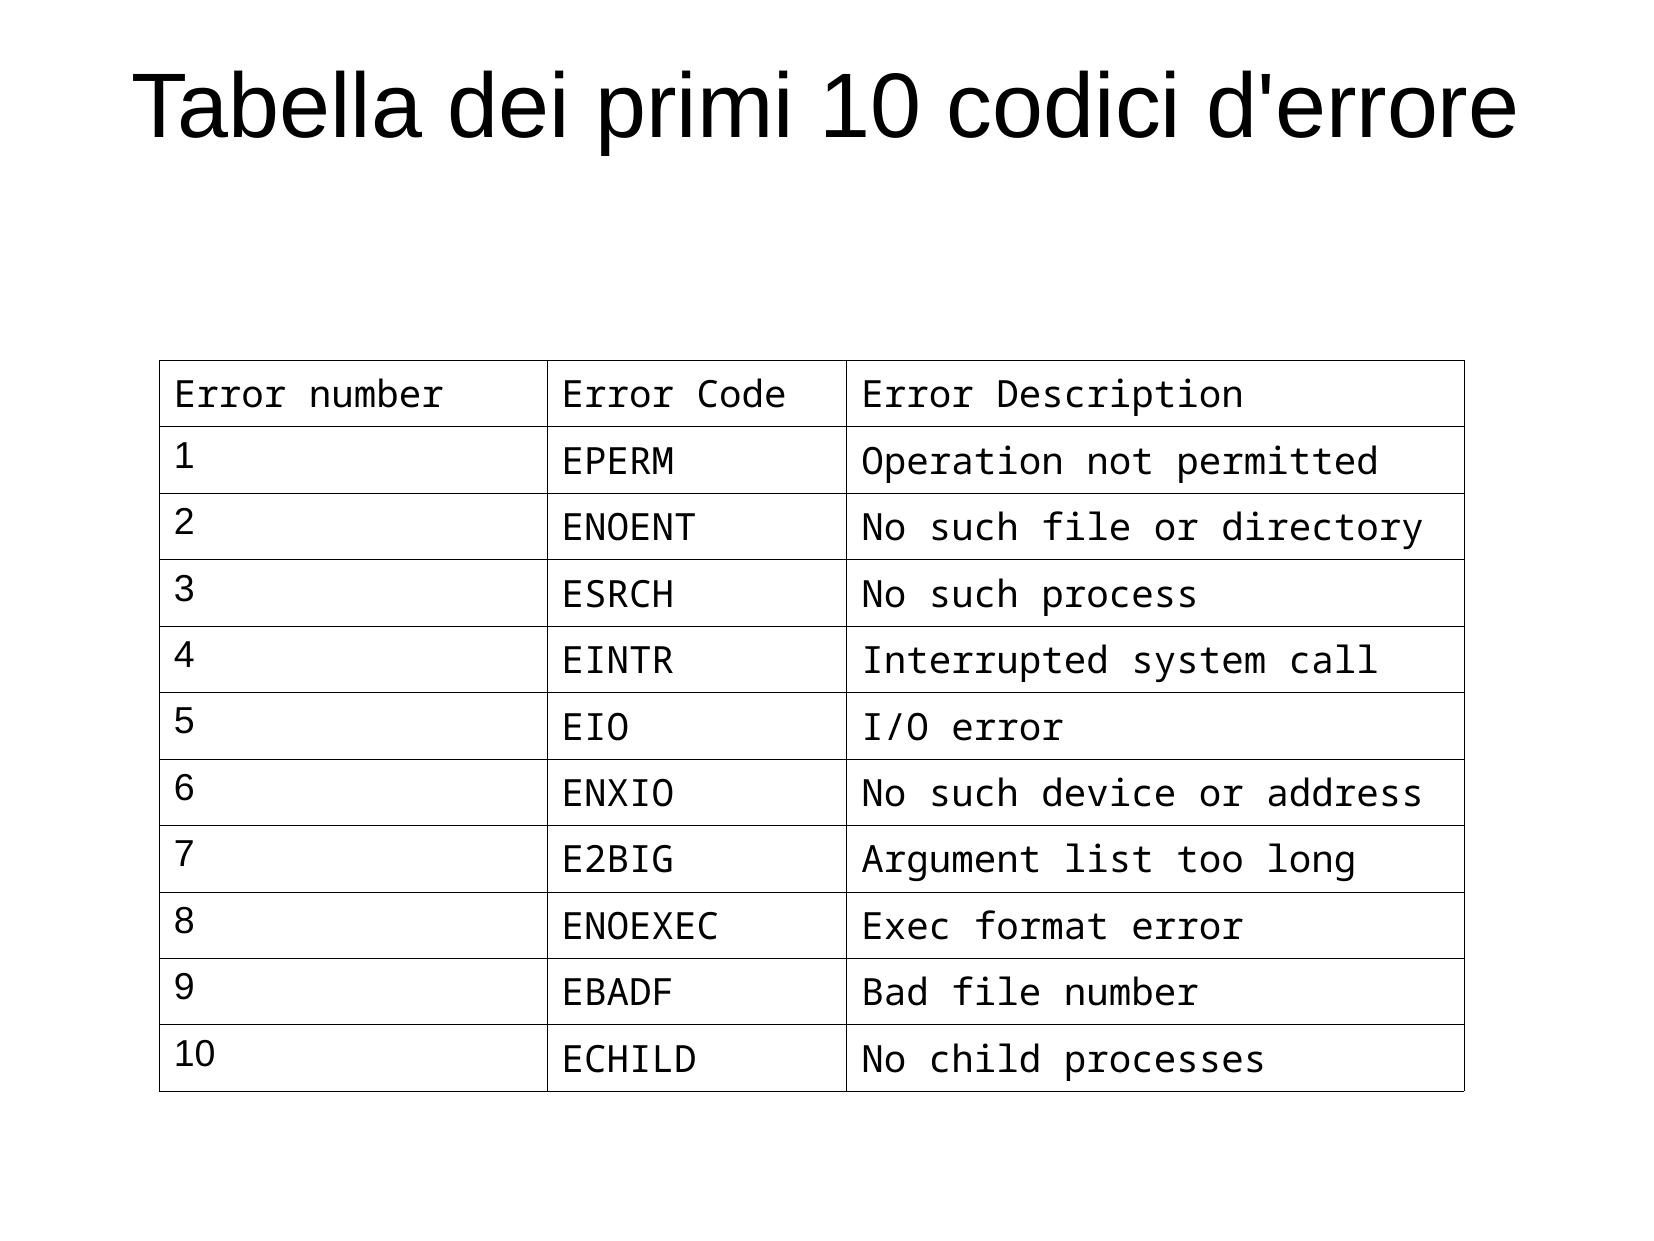

# Tabella dei primi 10 codici d'errore
| Error number | Error Code | Error Description |
| --- | --- | --- |
| 1 | EPERM | Operation not permitted |
| 2 | ENOENT | No such file or directory |
| 3 | ESRCH | No such process |
| 4 | EINTR | Interrupted system call |
| 5 | EIO | I/O error |
| 6 | ENXIO | No such device or address |
| 7 | E2BIG | Argument list too long |
| 8 | ENOEXEC | Exec format error |
| 9 | EBADF | Bad file number |
| 10 | ECHILD | No child processes |